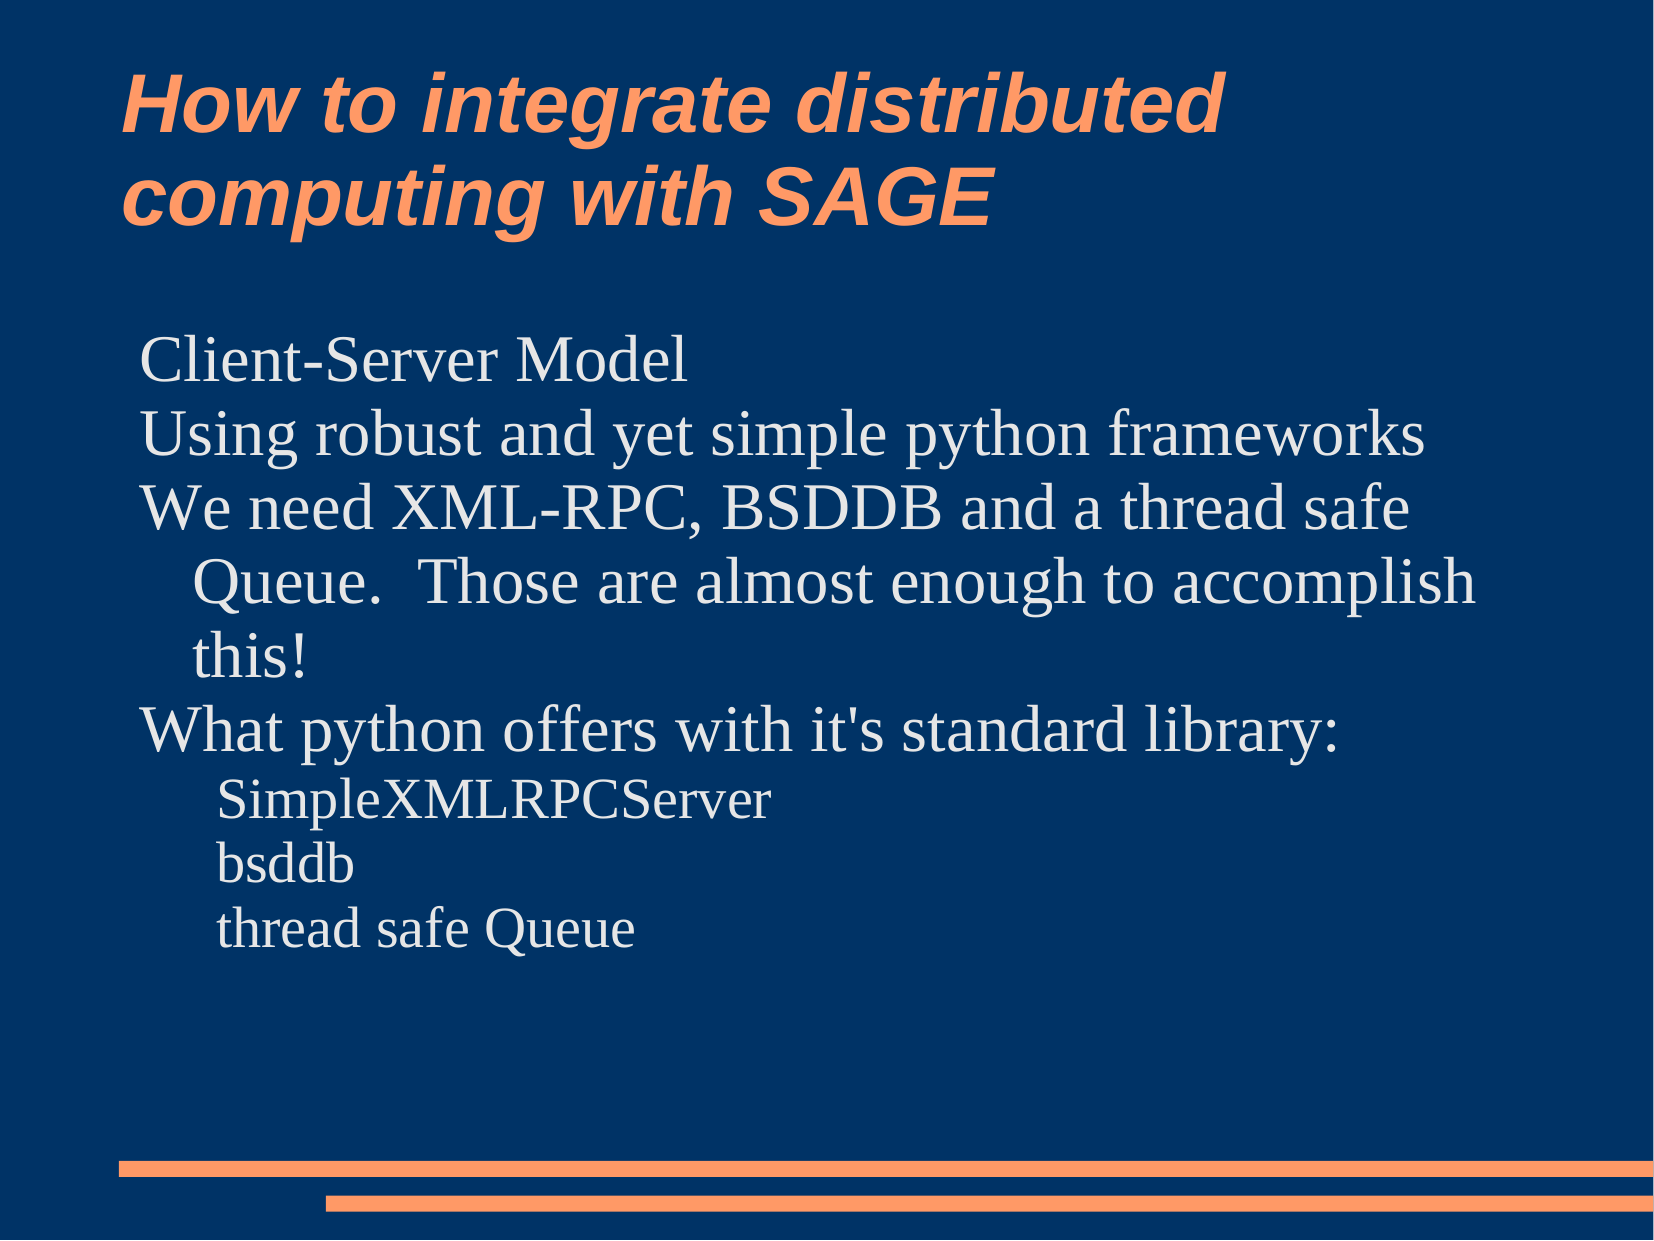

# How to integrate distributed computing with SAGE
Client-Server Model
Using robust and yet simple python frameworks
We need XML-RPC, BSDDB and a thread safe Queue. Those are almost enough to accomplish this!
What python offers with it's standard library:
SimpleXMLRPCServer
bsddb
thread safe Queue